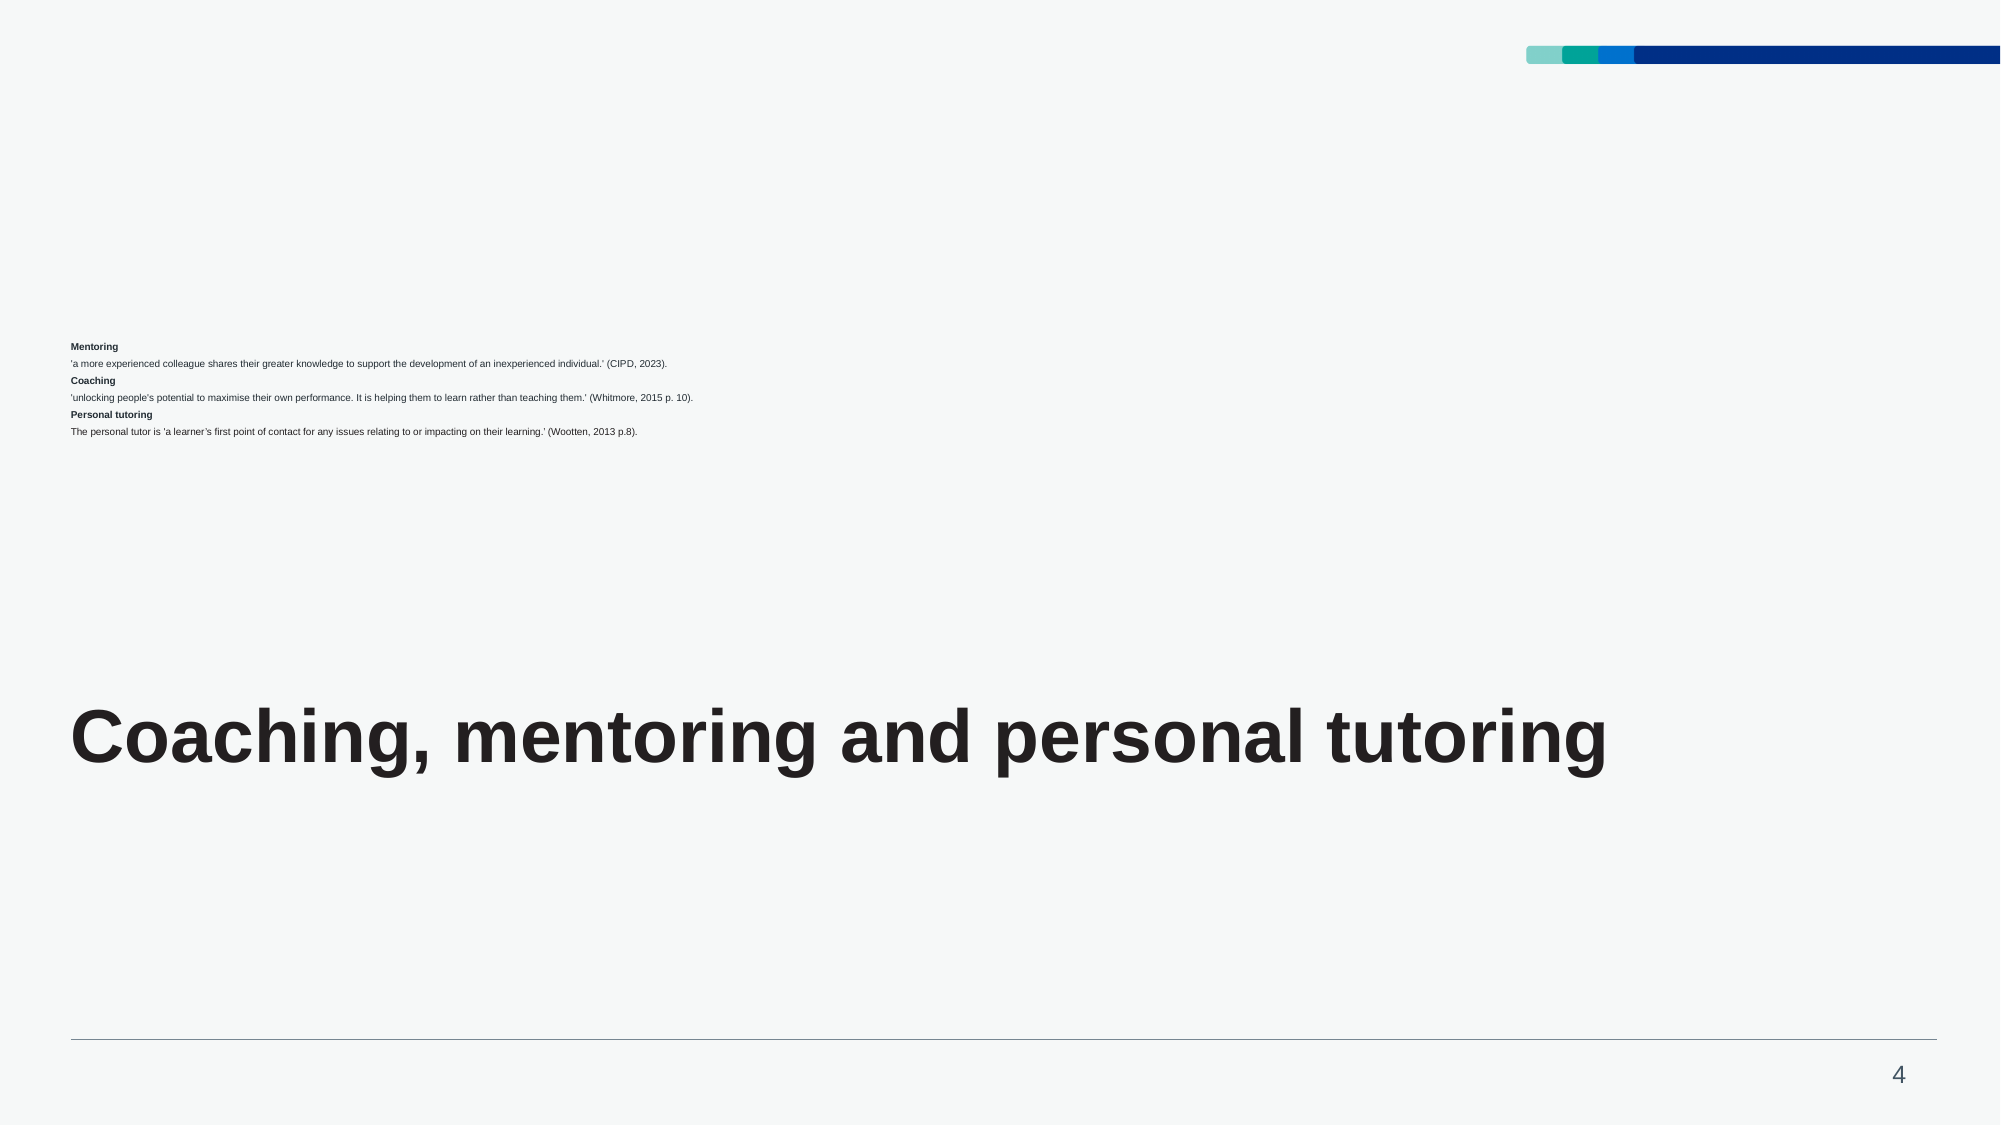

# Mentoring
'a more experienced colleague shares their greater knowledge to support the development of an inexperienced individual.' (CIPD, 2023).
Coaching
'unlocking people's potential to maximise their own performance. It is helping them to learn rather than teaching them.' (Whitmore, 2015 p. 10).
Personal tutoring
The personal tutor is 'a learner’s first point of contact for any issues relating to or impacting on their learning.’ (Wootten, 2013 p.8).
Coaching, mentoring and personal tutoring